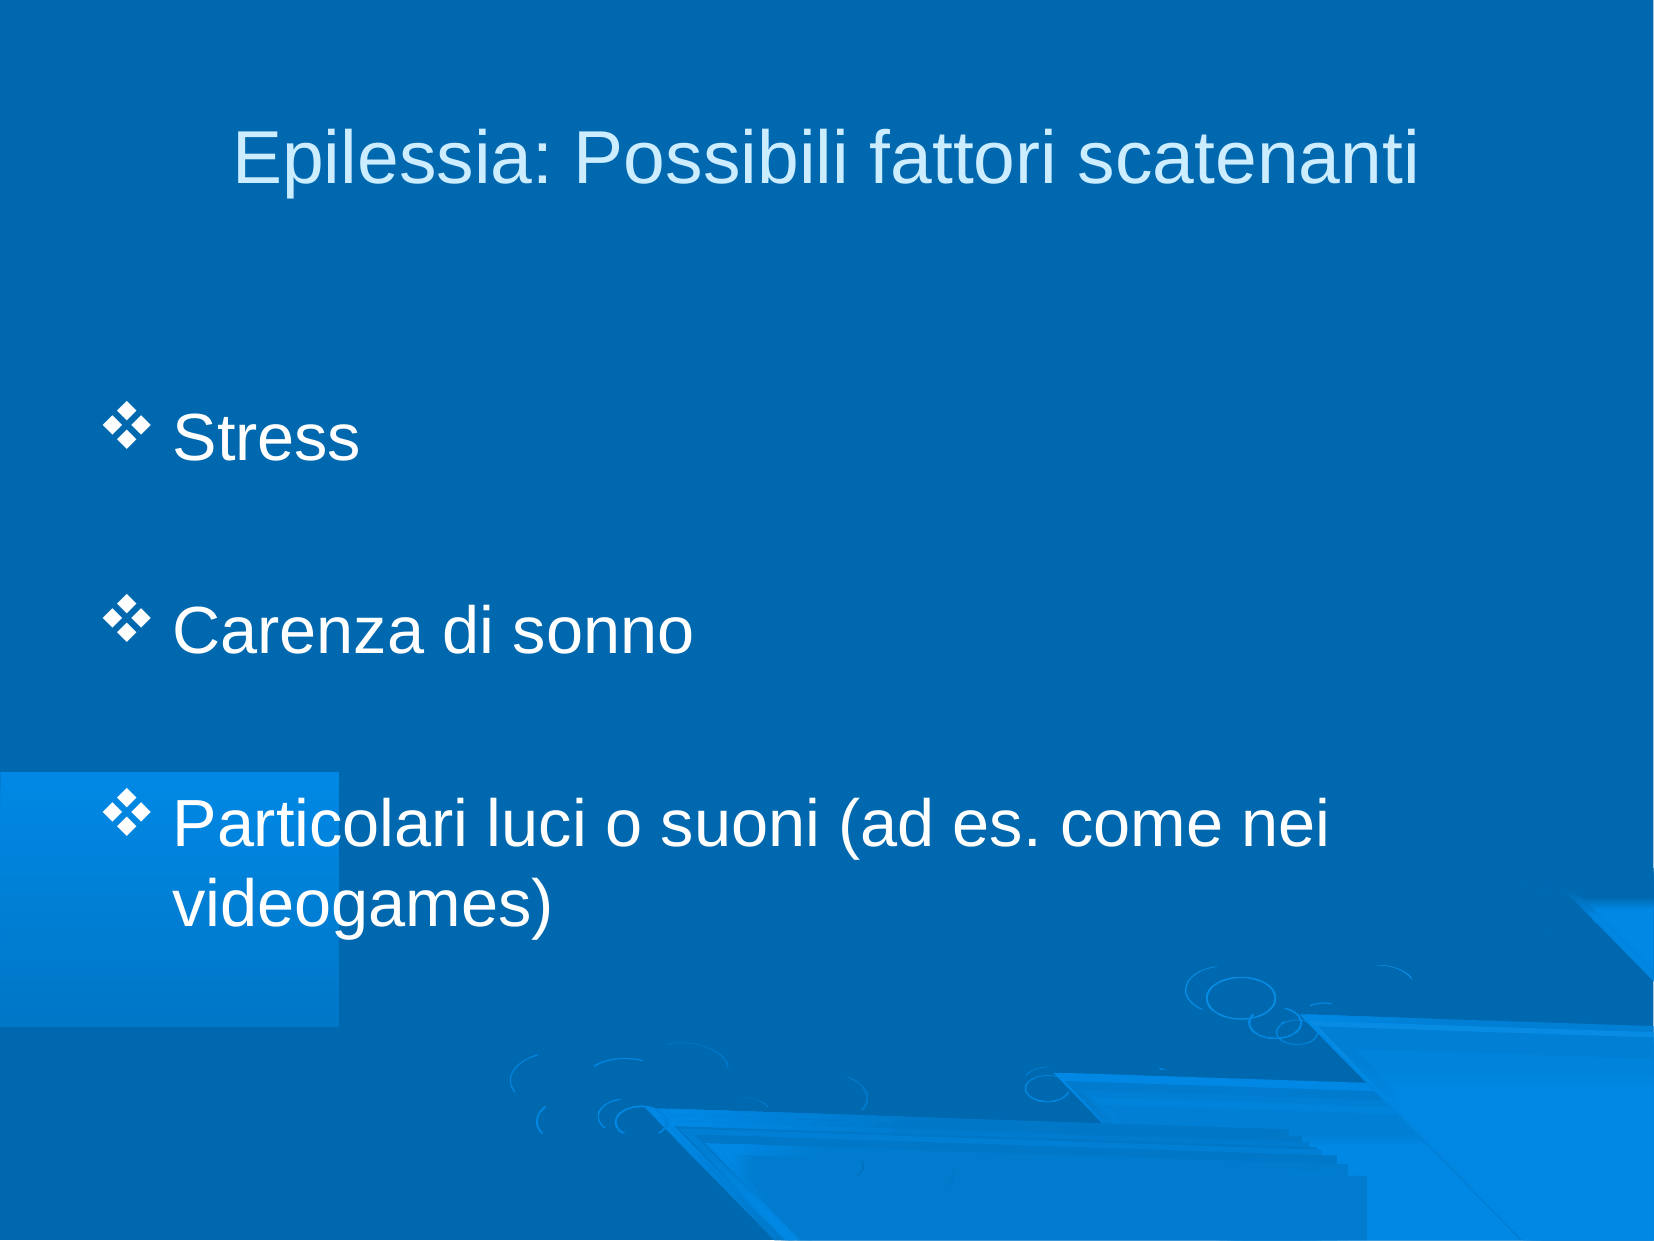

# Epilessia: Possibili fattori scatenanti
Stress
Carenza di sonno
Particolari luci o suoni (ad es. come nei videogames)